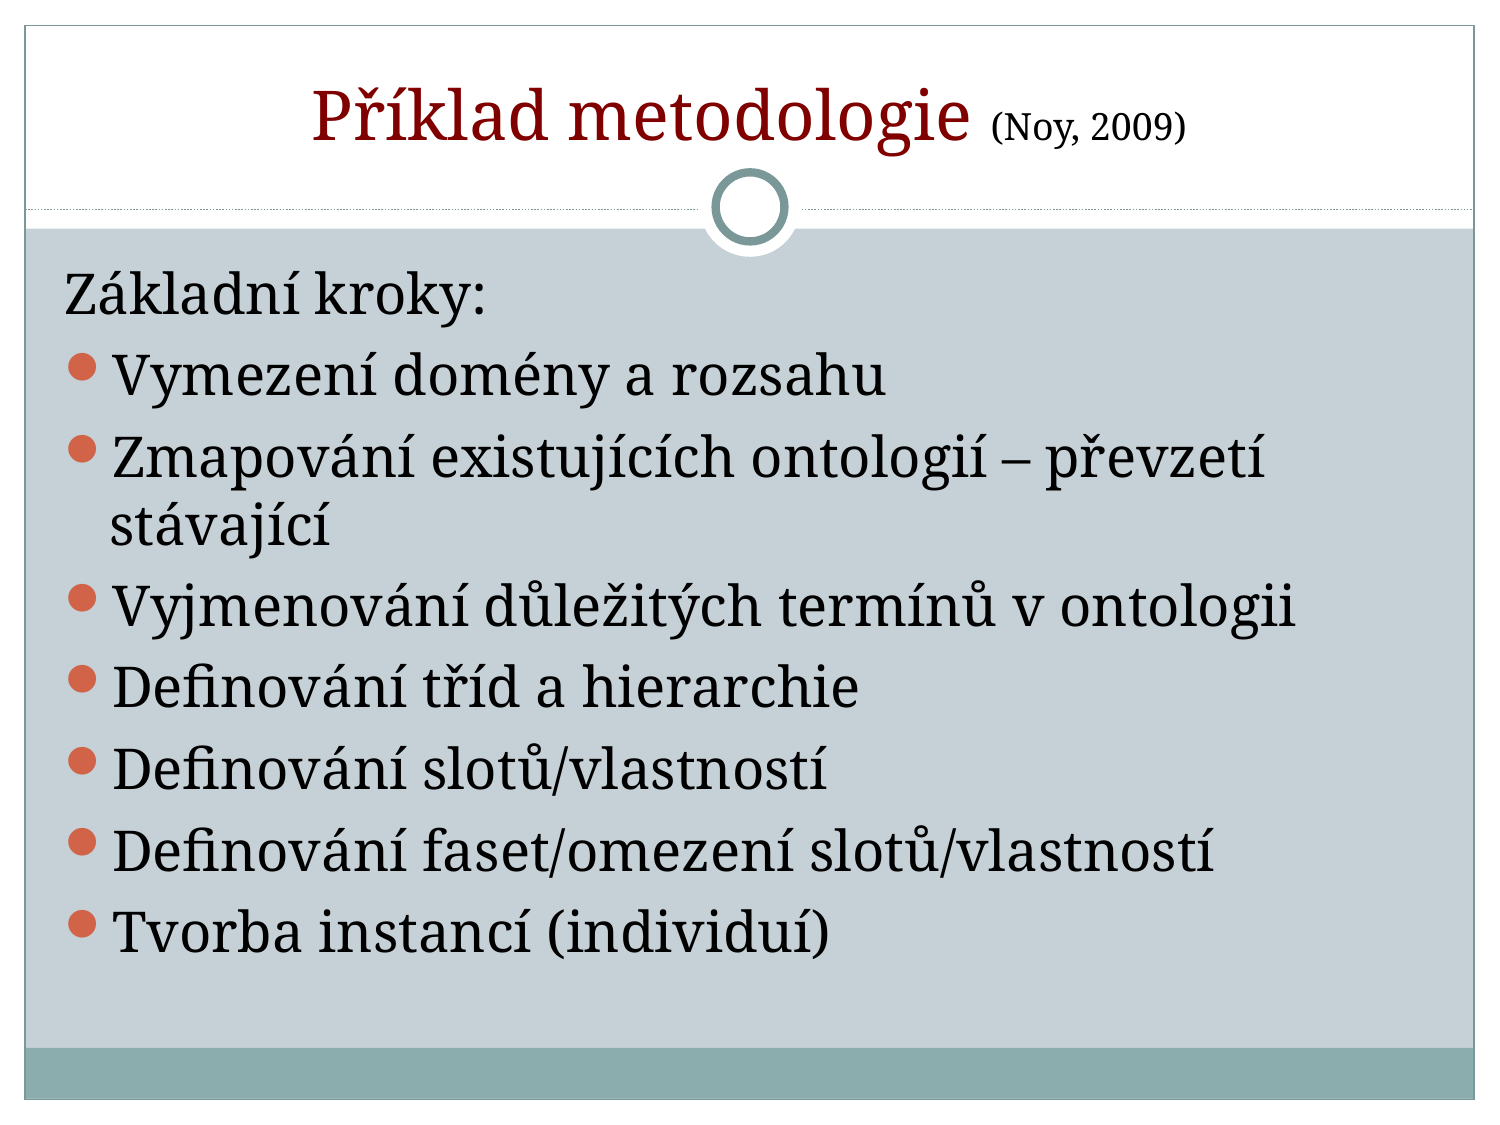

# Příklad metodologie (Noy, 2009)
Základní kroky:
Vymezení domény a rozsahu
Zmapování existujících ontologií – převzetí stávající
Vyjmenování důležitých termínů v ontologii
Definování tříd a hierarchie
Definování slotů/vlastností
Definování faset/omezení slotů/vlastností
Tvorba instancí (individuí)